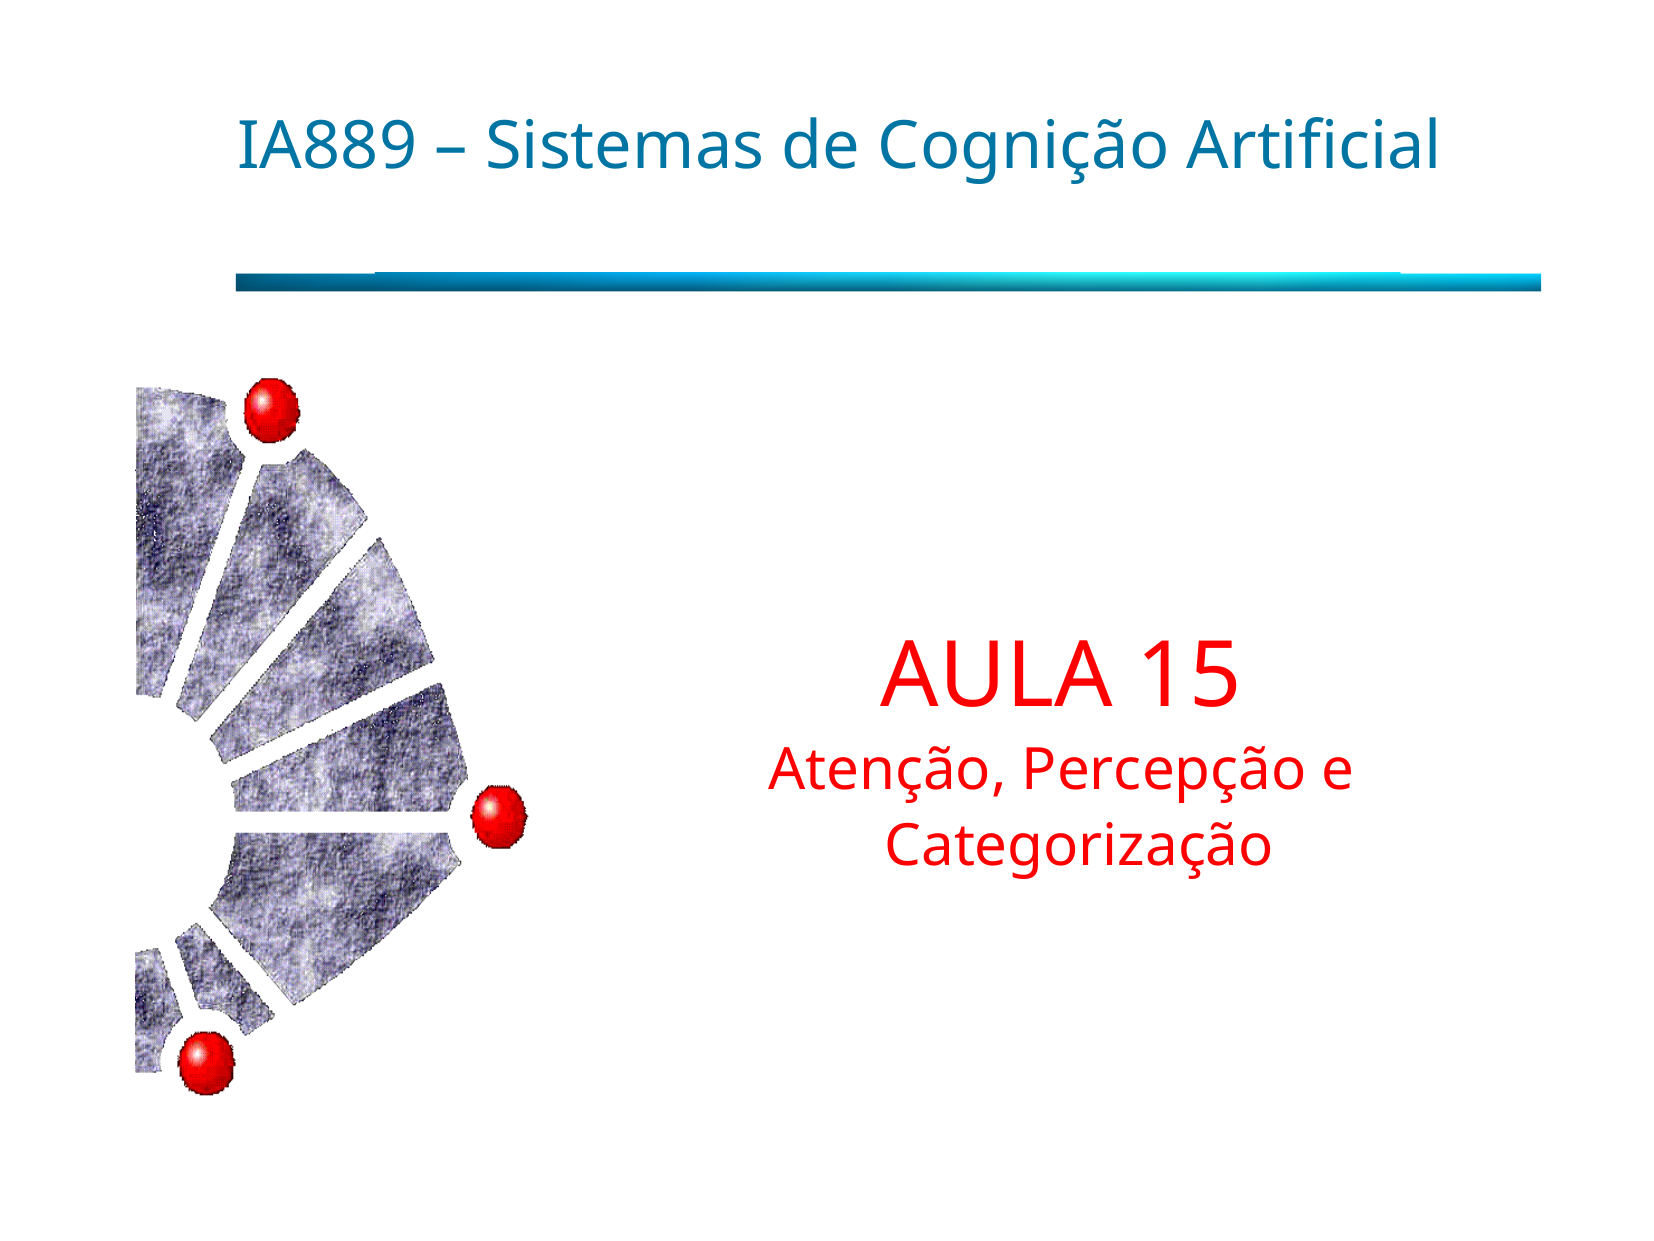

# IA889 – Sistemas de Cognição Artificial
AULA 15
Atenção, Percepção e Categorização